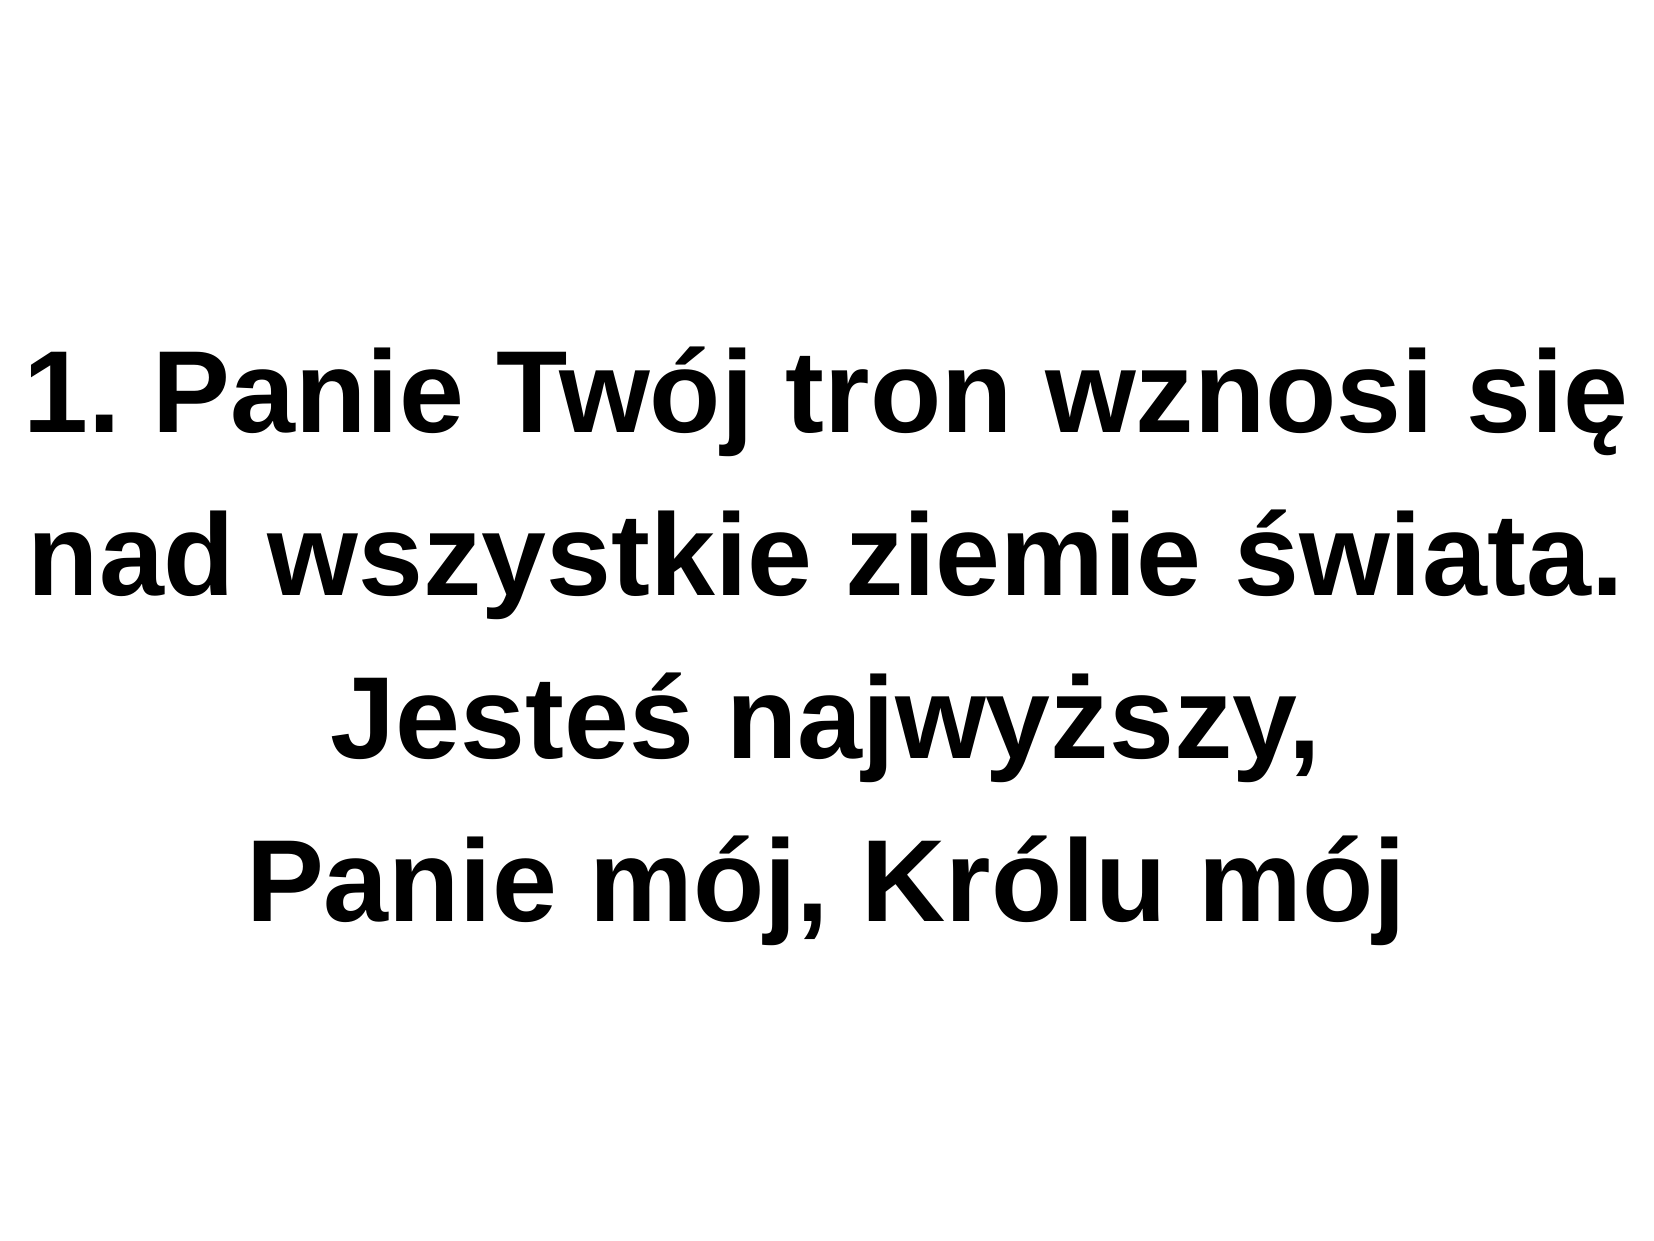

# 1. Panie Twój tron wznosi się
nad wszystkie ziemie świata.
Jesteś najwyższy,
Panie mój, Królu mój